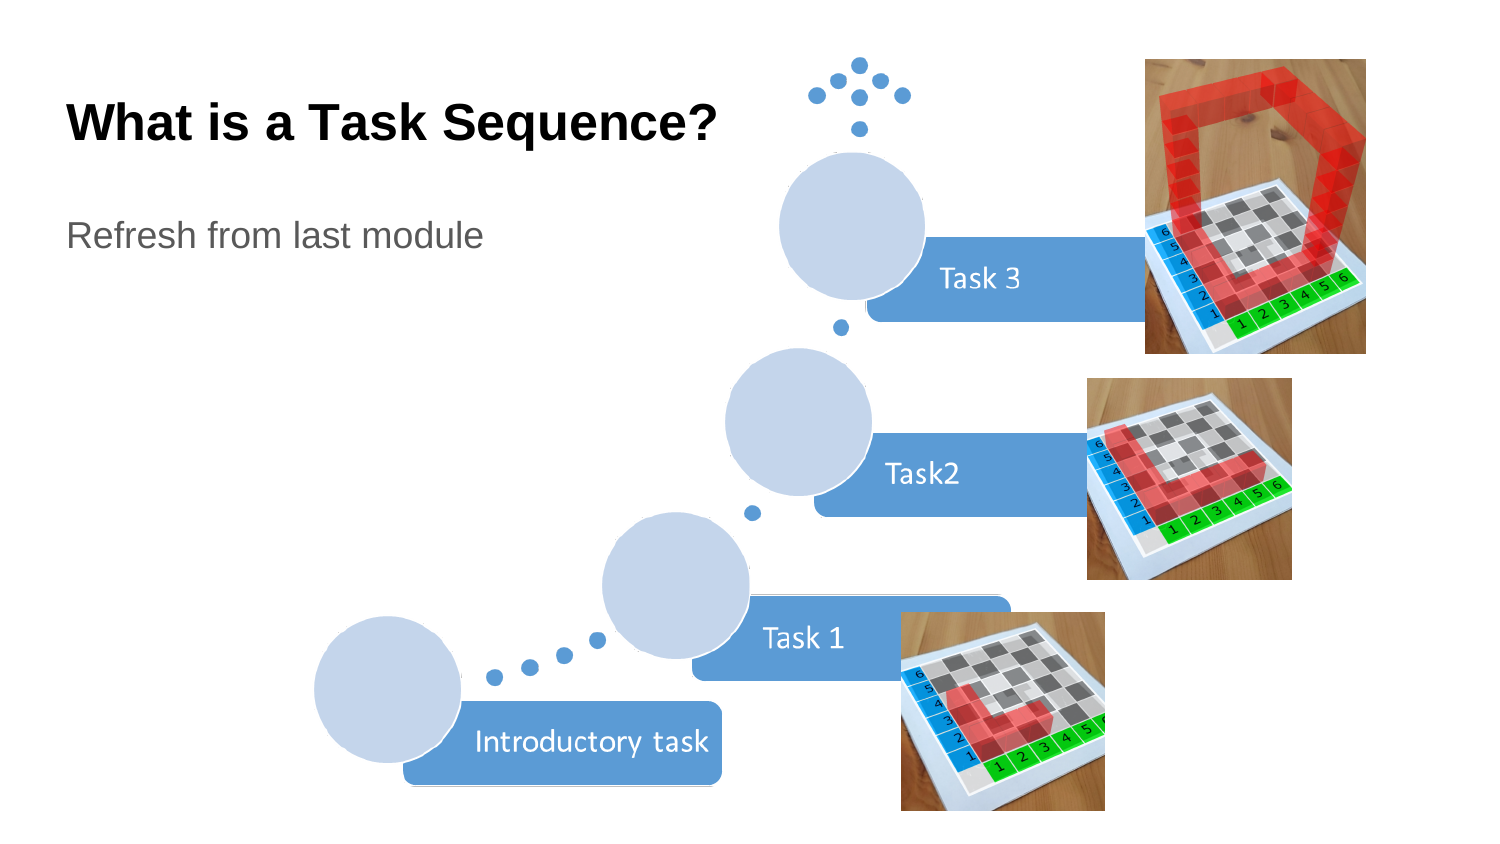

# What is a Task Sequence?
Refresh from last module